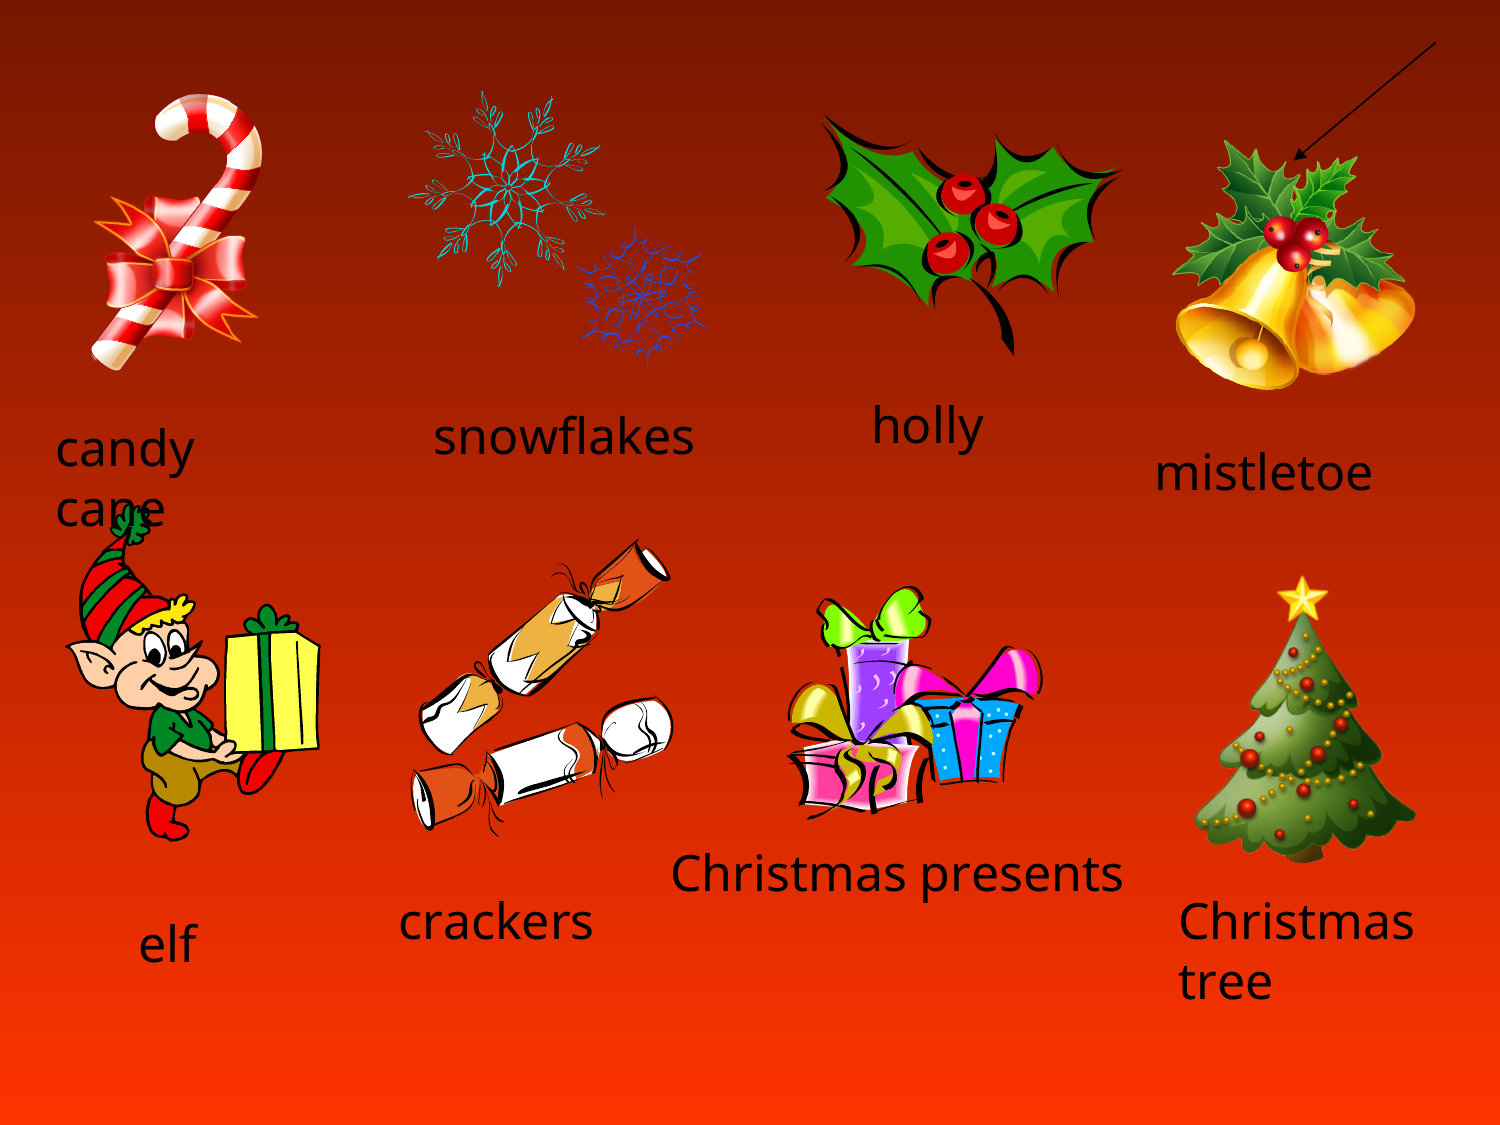

holly
snowflakes
candy cane
mistletoe
Christmas presents
crackers
Christmas tree
elf